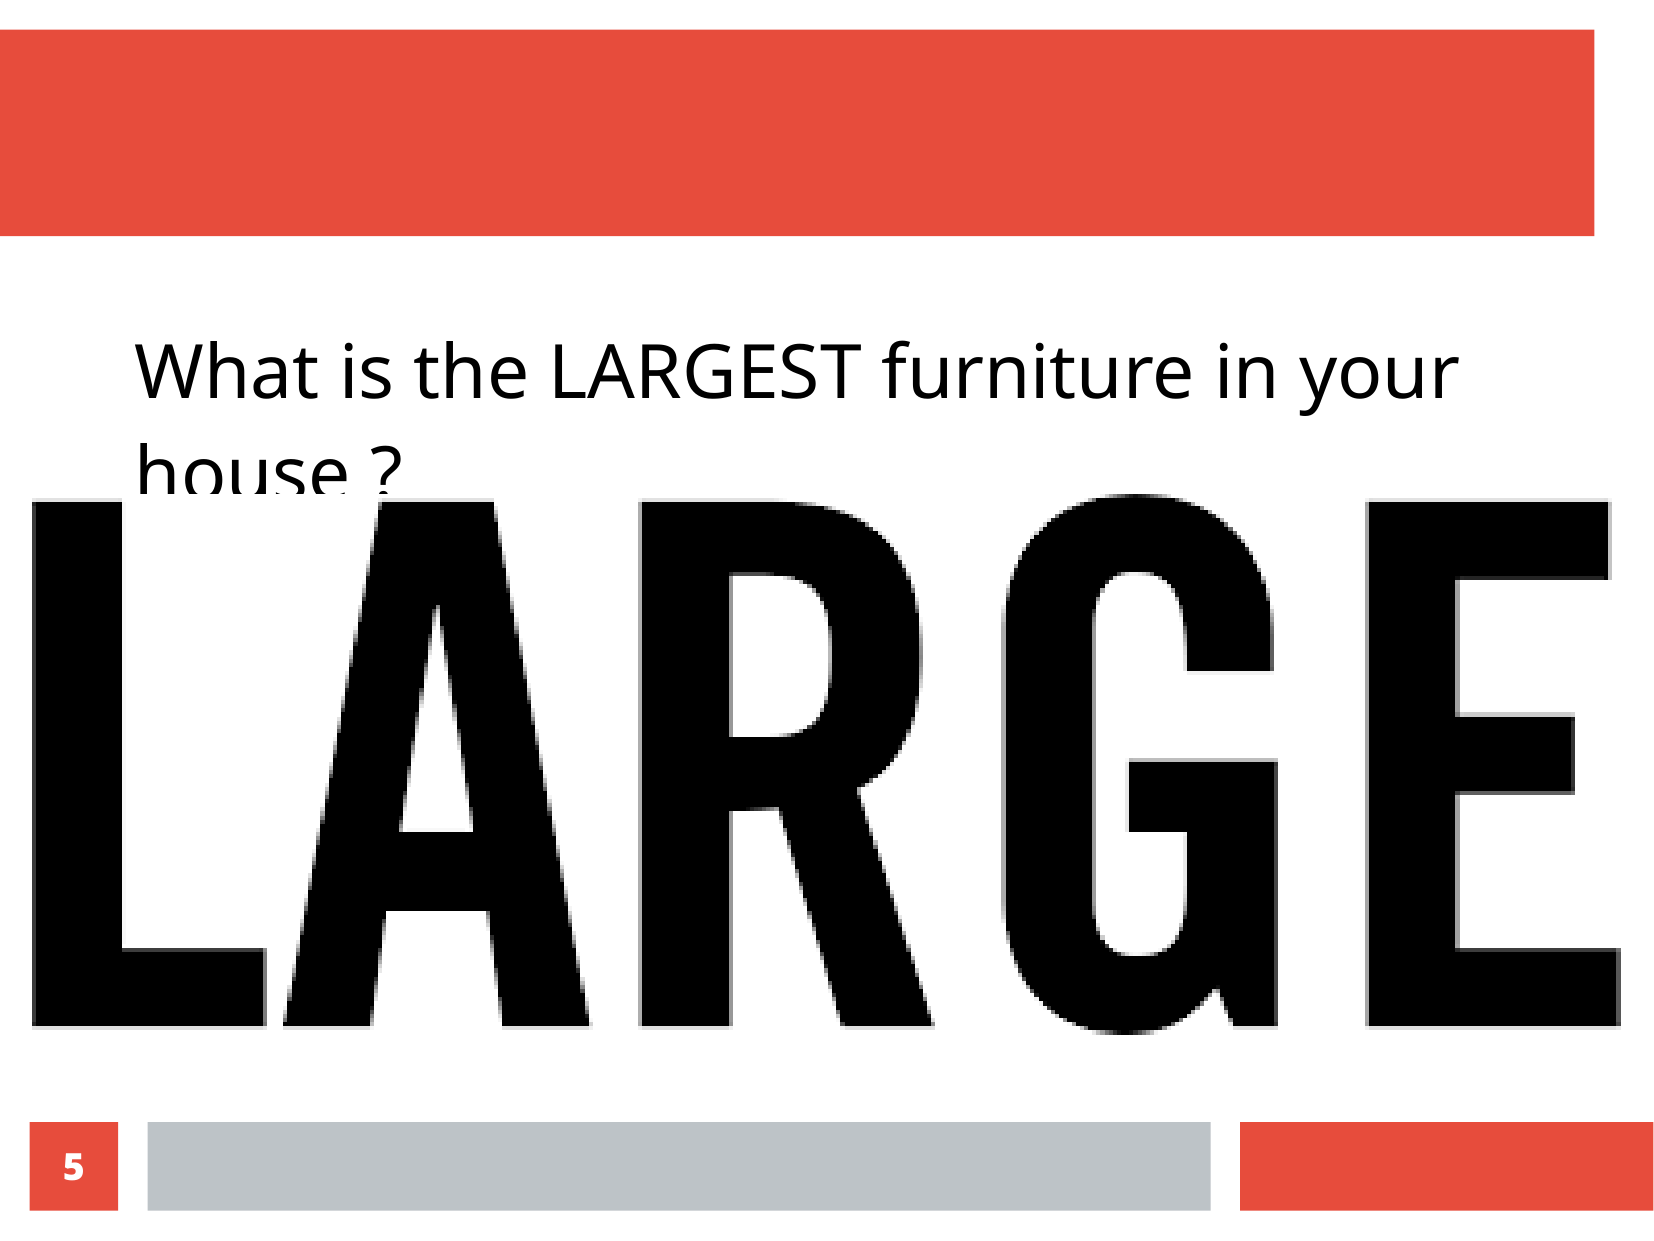

What is the LARGEST furniture in your house ?
5